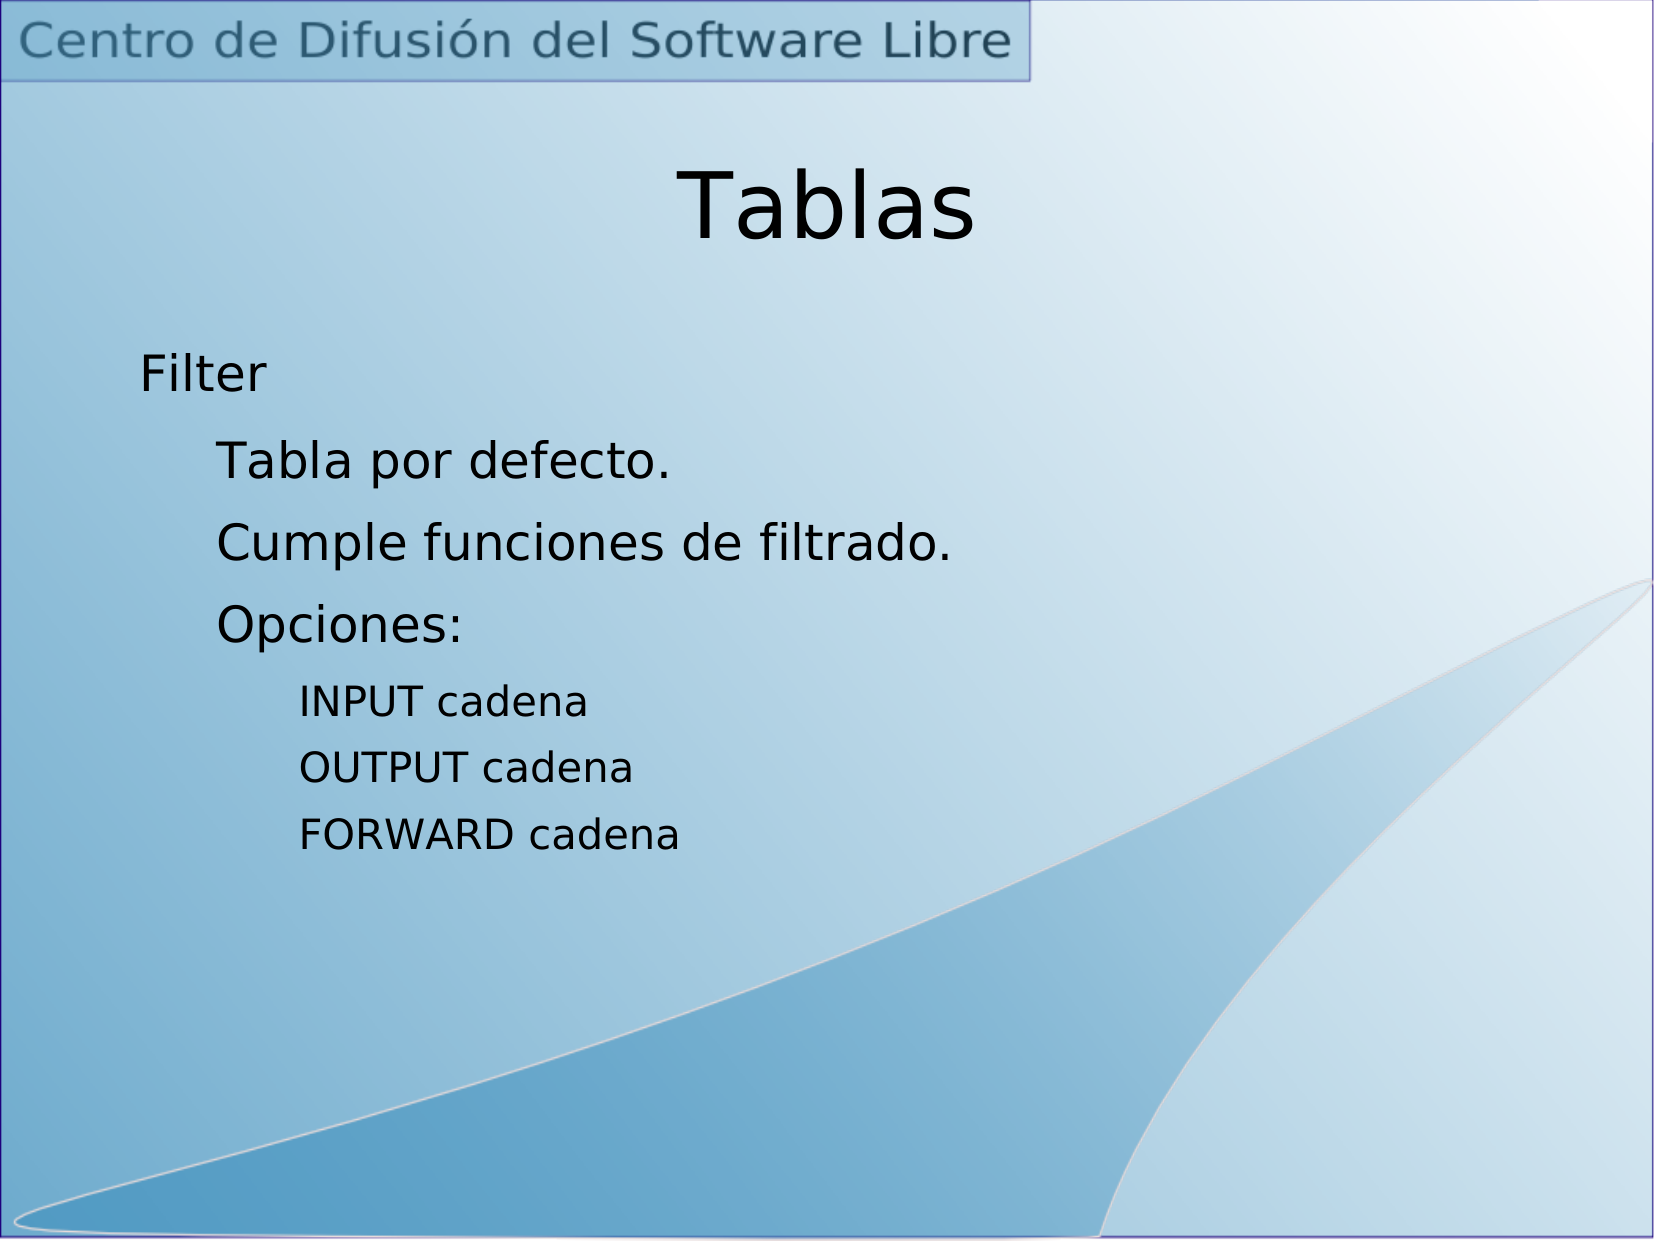

# Tablas
Filter
Tabla por defecto.
Cumple funciones de filtrado.
Opciones:
INPUT cadena
OUTPUT cadena
FORWARD cadena